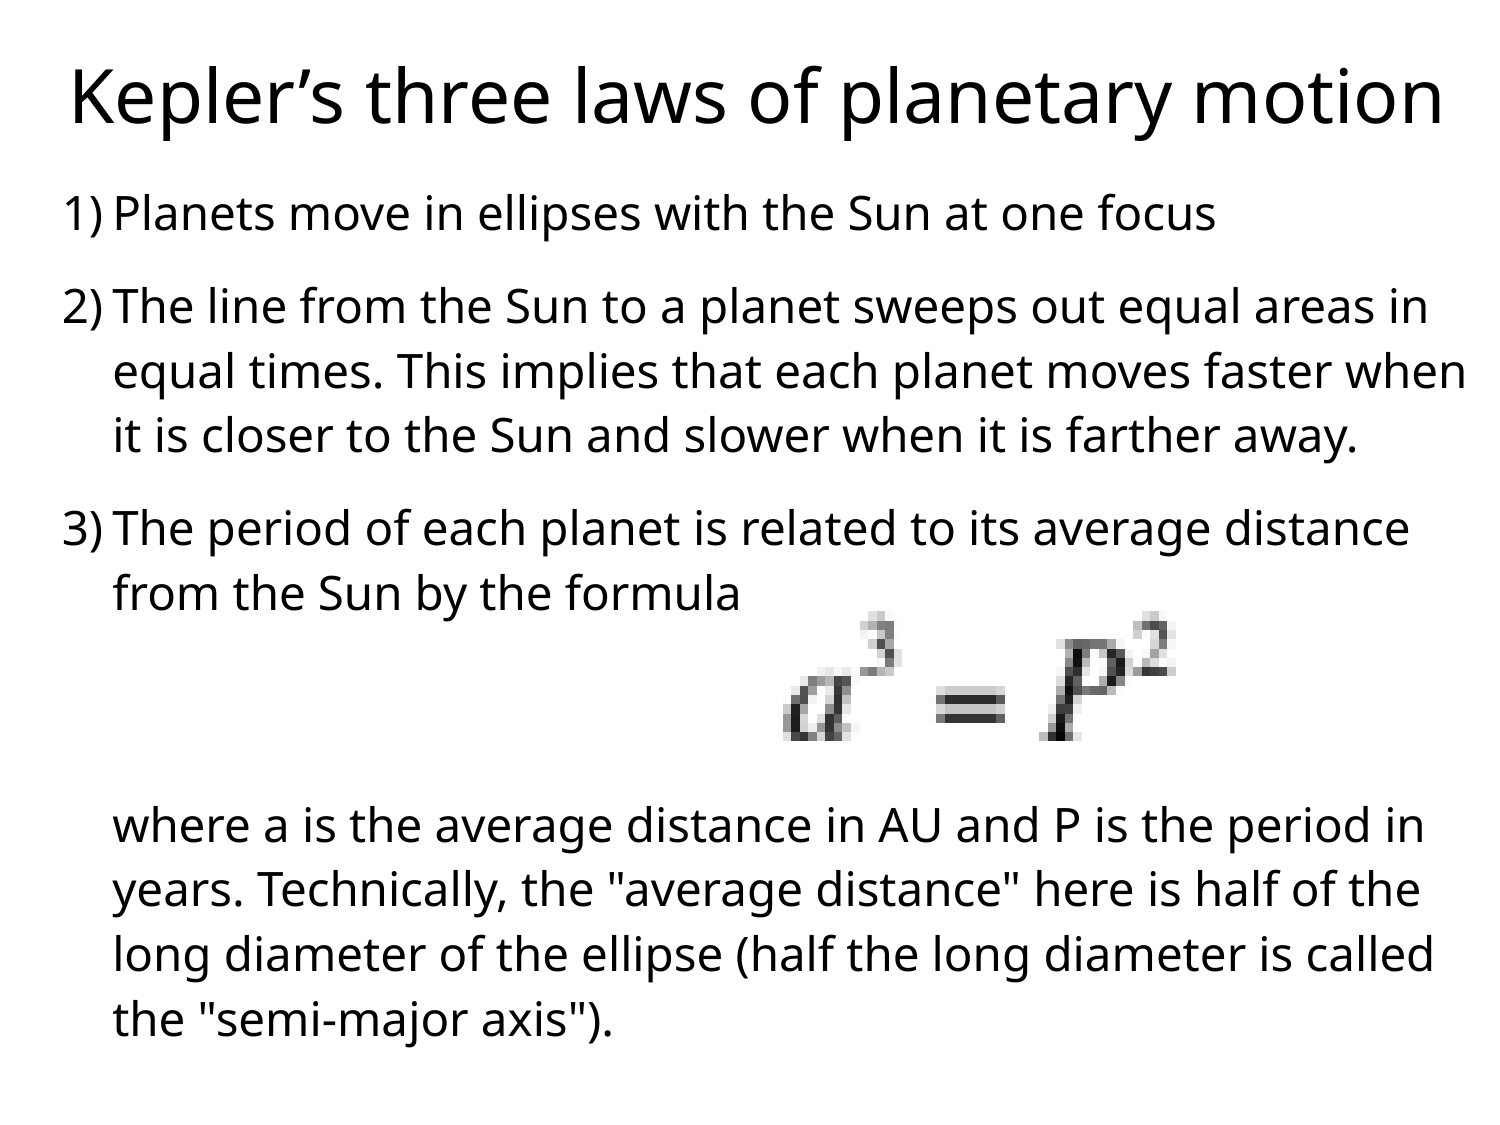

# Kepler’s three laws of planetary motion
Planets move in ellipses with the Sun at one focus
The line from the Sun to a planet sweeps out equal areas in equal times. This implies that each planet moves faster when it is closer to the Sun and slower when it is farther away.
The period of each planet is related to its average distance from the Sun by the formula
where a is the average distance in AU and P is the period in years. Technically, the "average distance" here is half of the long diameter of the ellipse (half the long diameter is called the "semi-major axis").